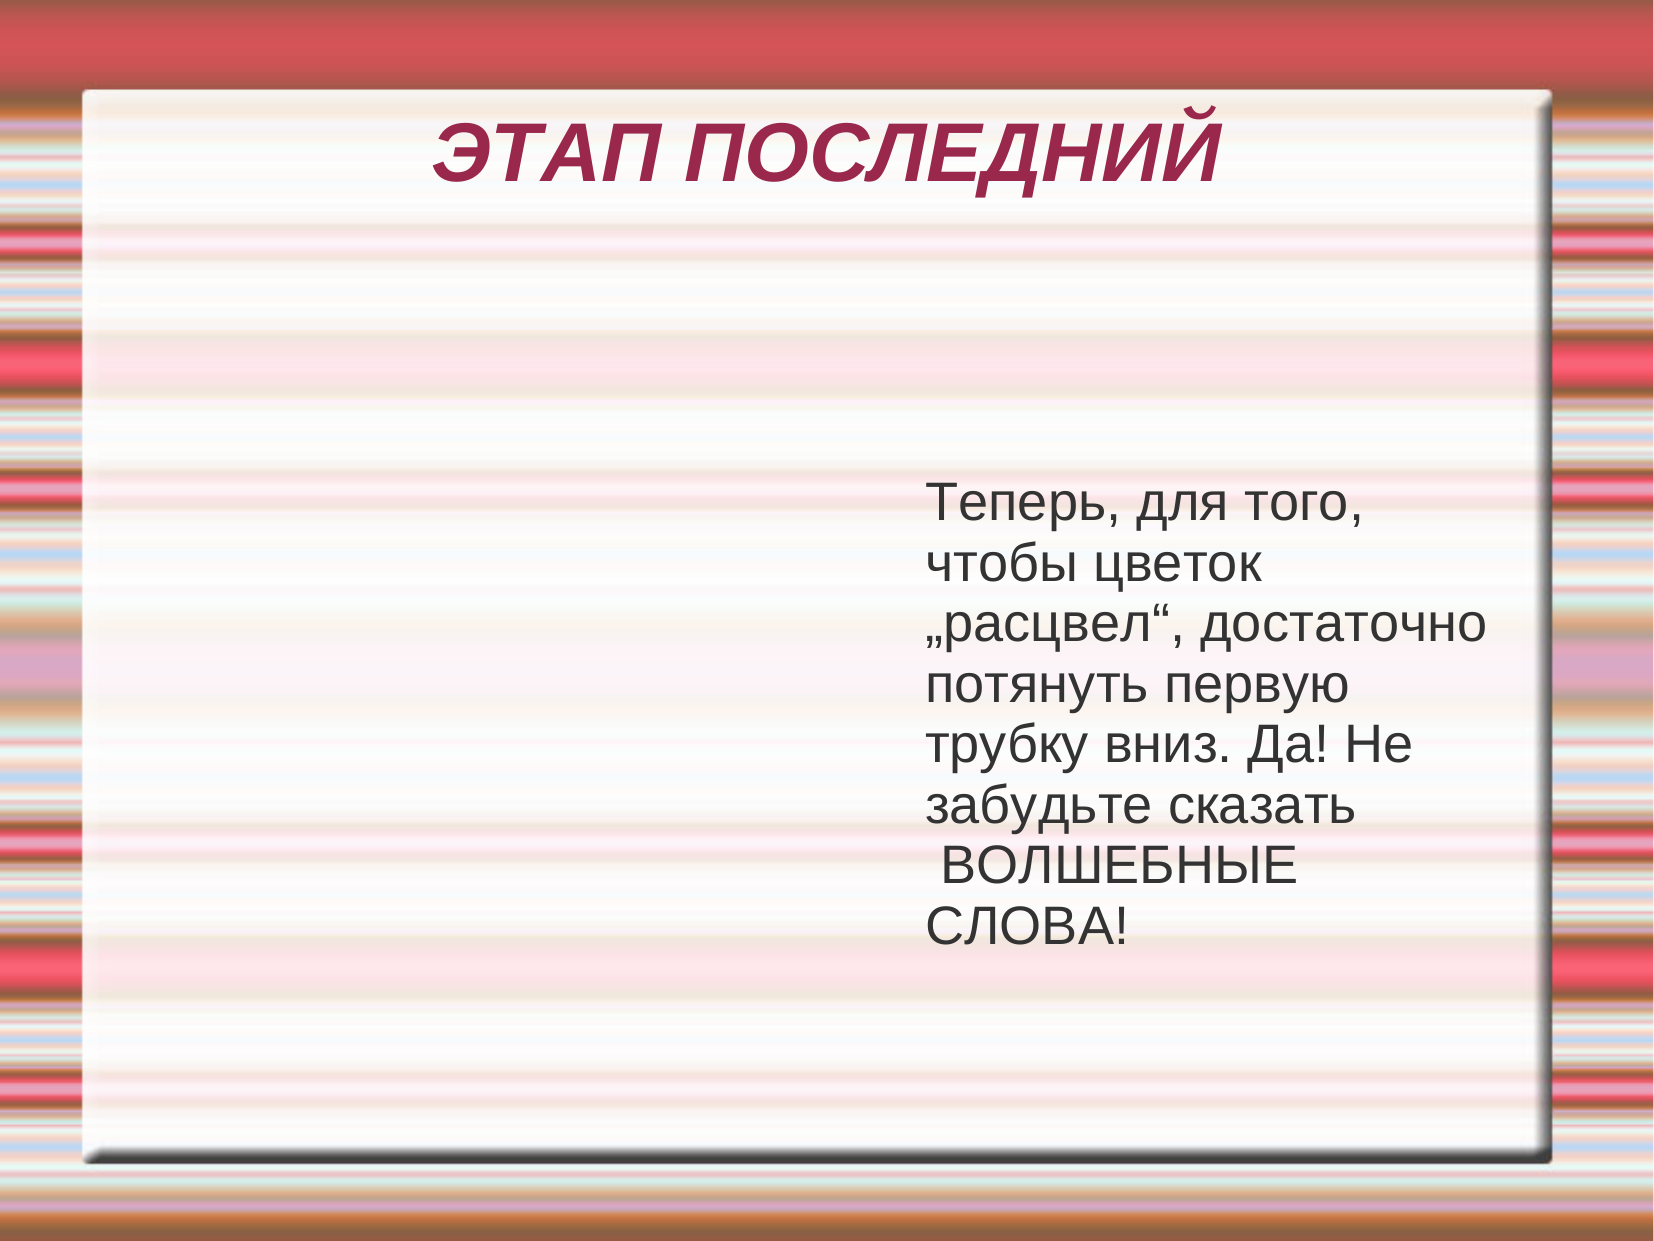

# ЭТАП ПОСЛЕДНИЙ
Теперь, для того, чтобы цветок „расцвел“, достаточно потянуть первую трубку вниз. Да! Не забудьте сказать
 ВОЛШЕБНЫЕ СЛОВА!